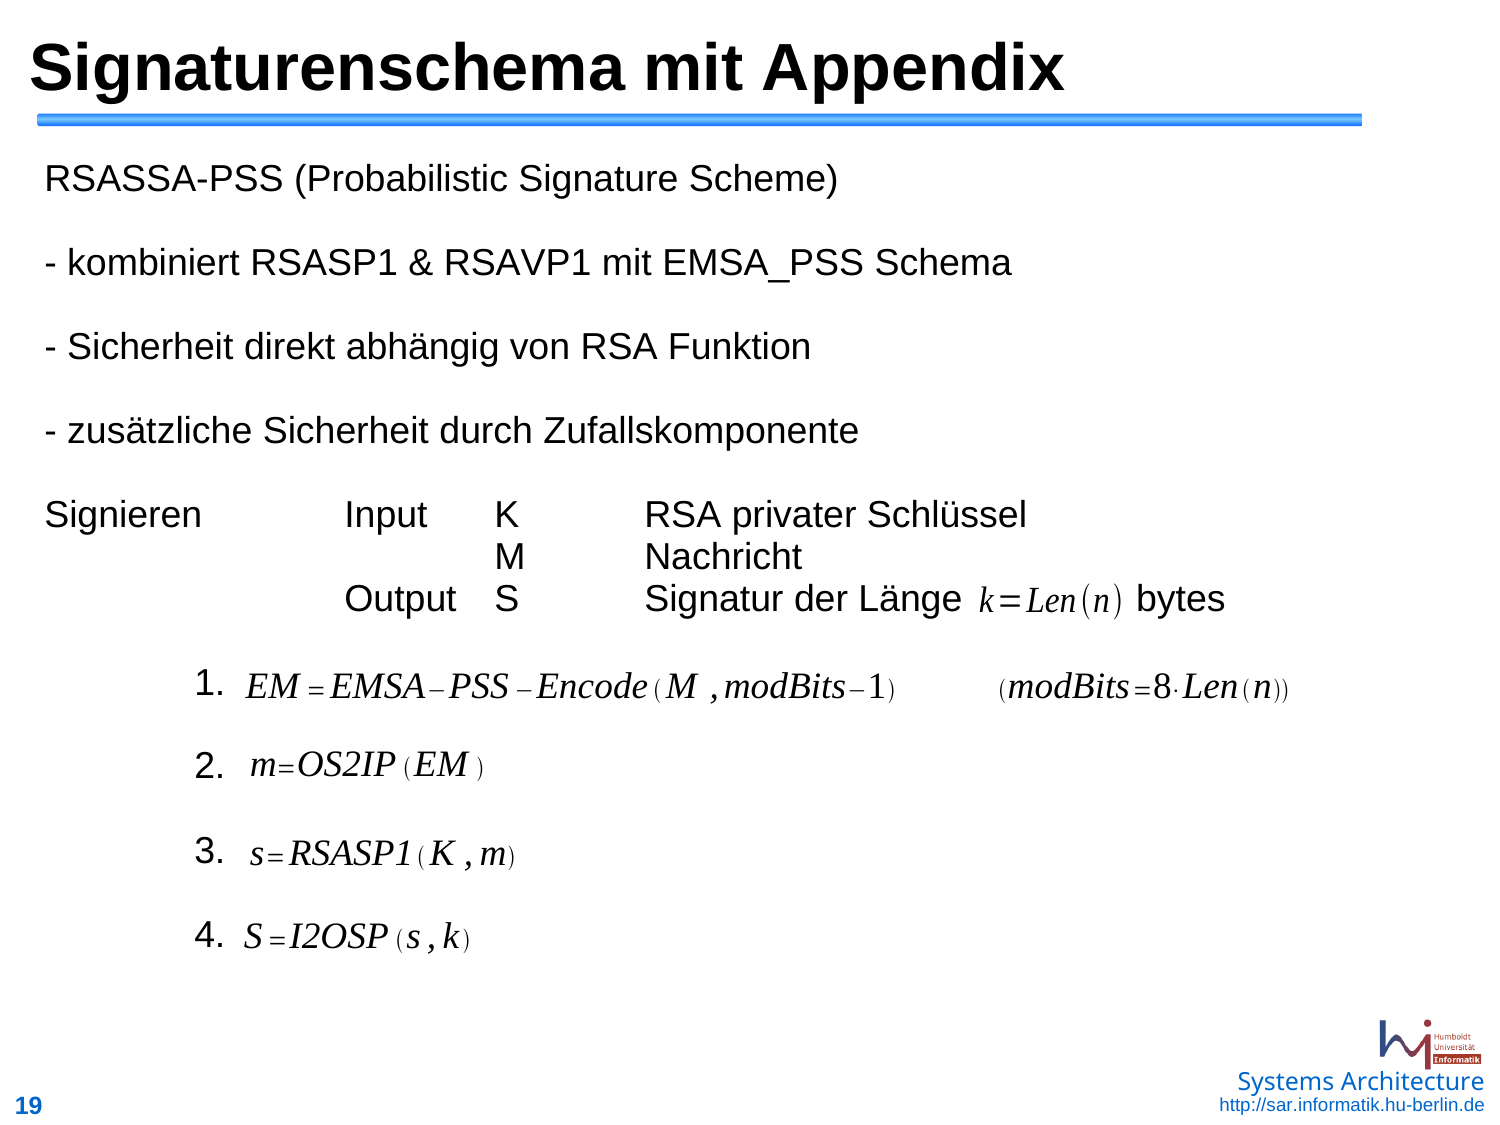

# Signaturenschema mit Appendix
RSASSA-PSS (Probabilistic Signature Scheme)
- kombiniert RSASP1 & RSAVP1 mit EMSA_PSS Schema
- Sicherheit direkt abhängig von RSA Funktion
- zusätzliche Sicherheit durch Zufallskomponente
Signieren	Input	K	RSA privater Schlüssel
			M	Nachricht
		Output	S	Signatur der Länge 	 bytes
	1.
	2.
	3.
	4.